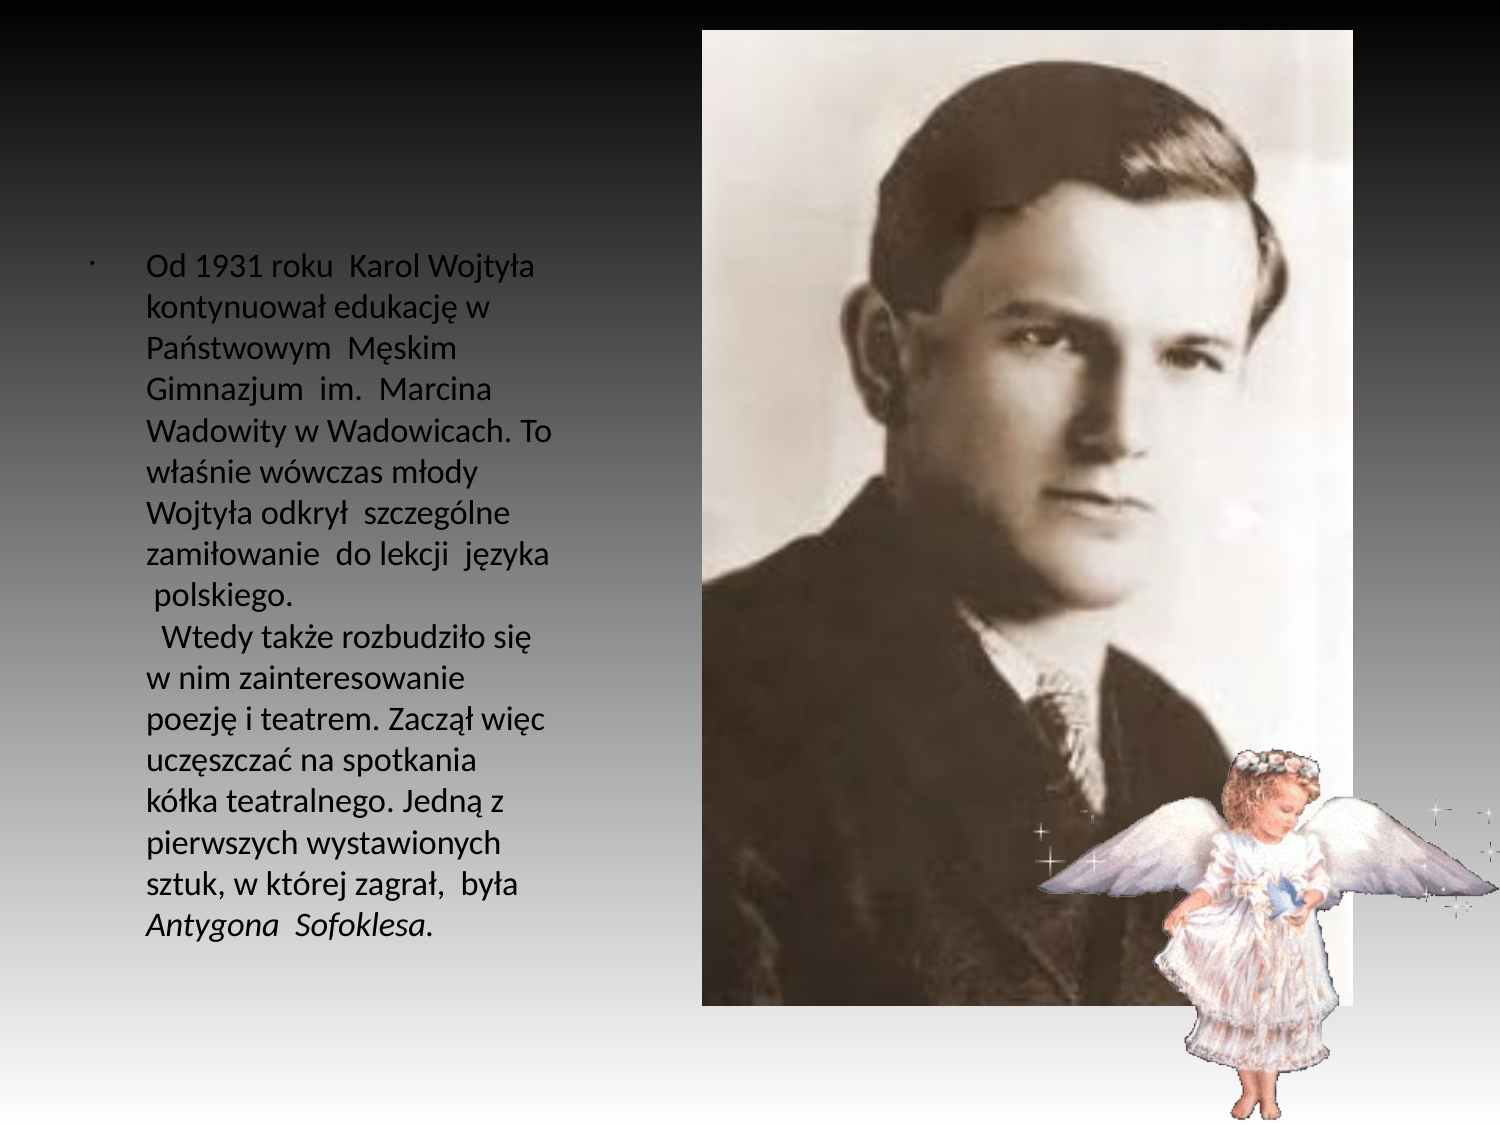

#
Od 1931 roku Karol Wojtyła kontynuował edukację w Państwowym Męskim Gimnazjum im. Marcina Wadowity w Wadowicach. To właśnie wówczas młody Wojtyła odkrył szczególne zamiłowanie do lekcji języka polskiego. Wtedy także rozbudziło się w nim zainteresowanie poezję i teatrem. Zaczął więc uczęszczać na spotkania kółka teatralnego. Jedną z pierwszych wystawionych sztuk, w której zagrał, była Antygona Sofoklesa.